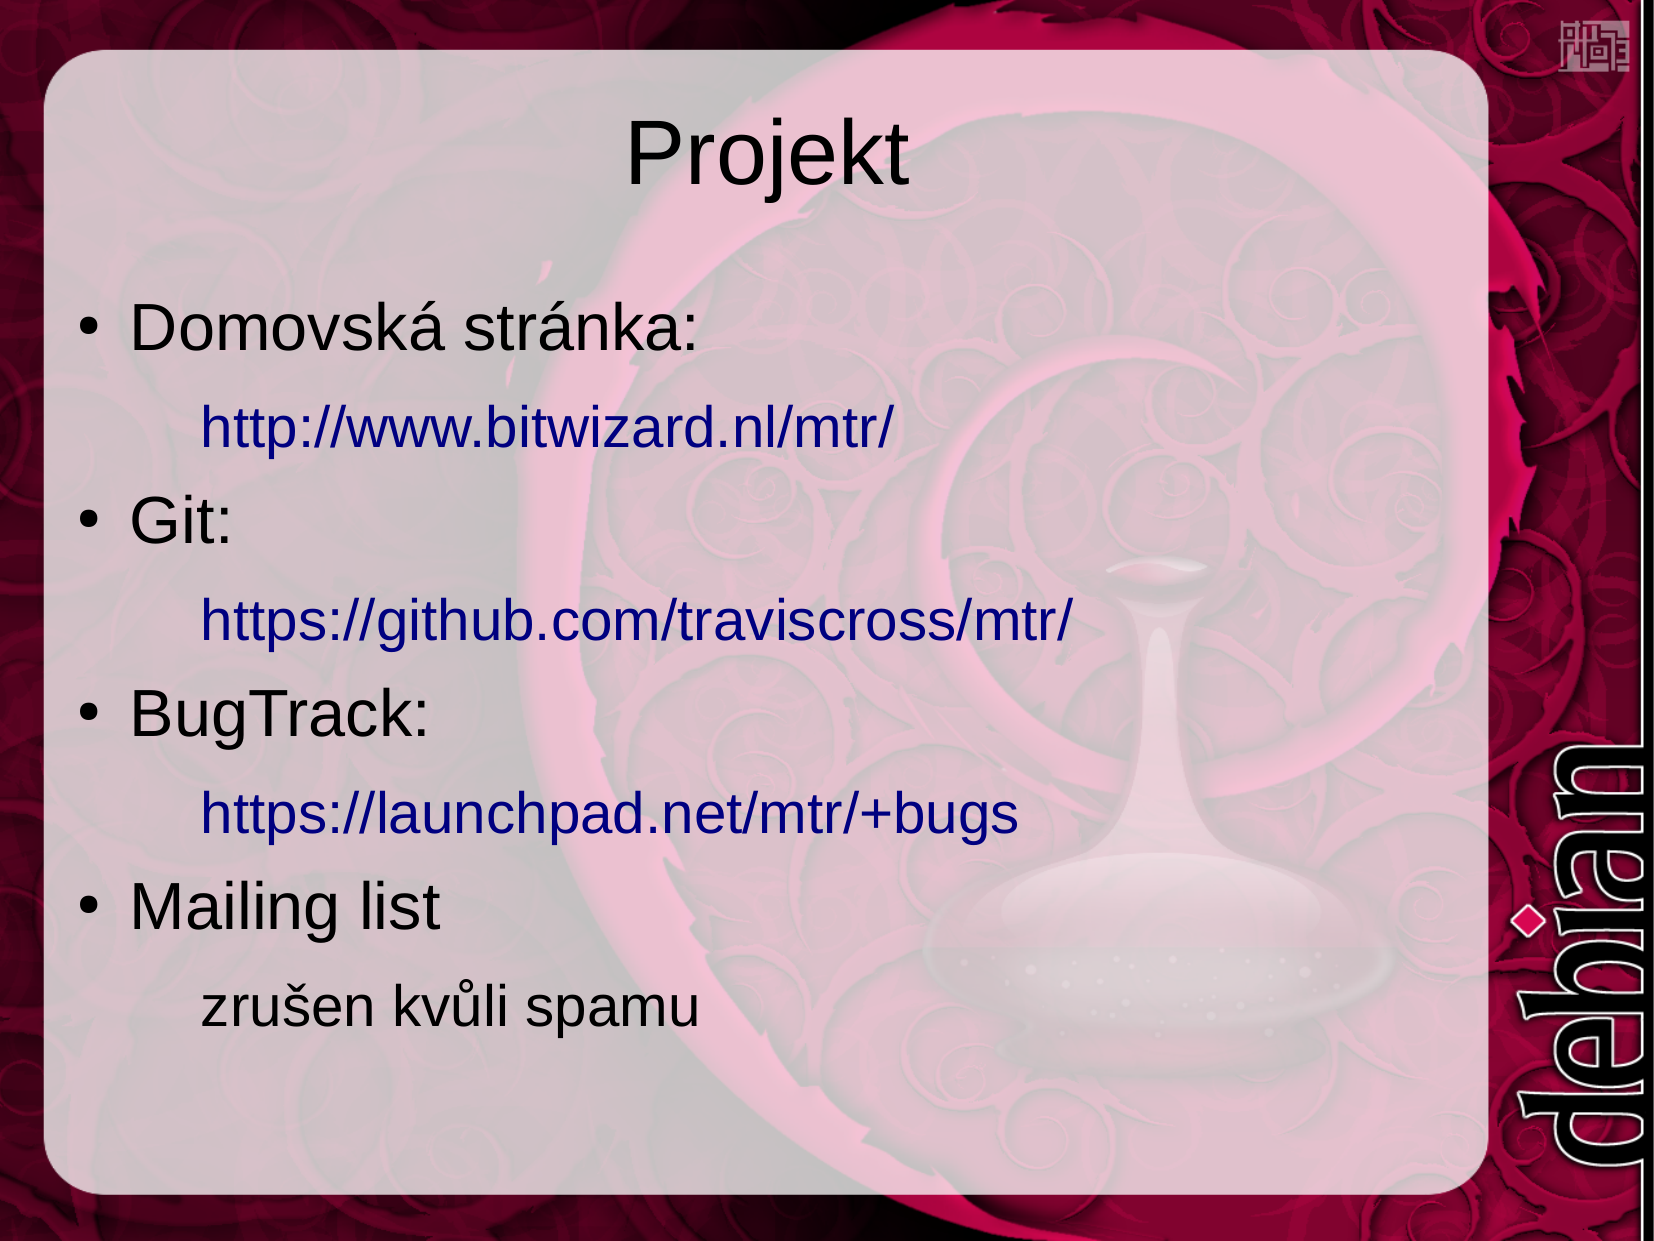

# Projekt
Domovská stránka:
http://www.bitwizard.nl/mtr/
Git:
https://github.com/traviscross/mtr/
BugTrack:
https://launchpad.net/mtr/+bugs
Mailing list
zrušen kvůli spamu